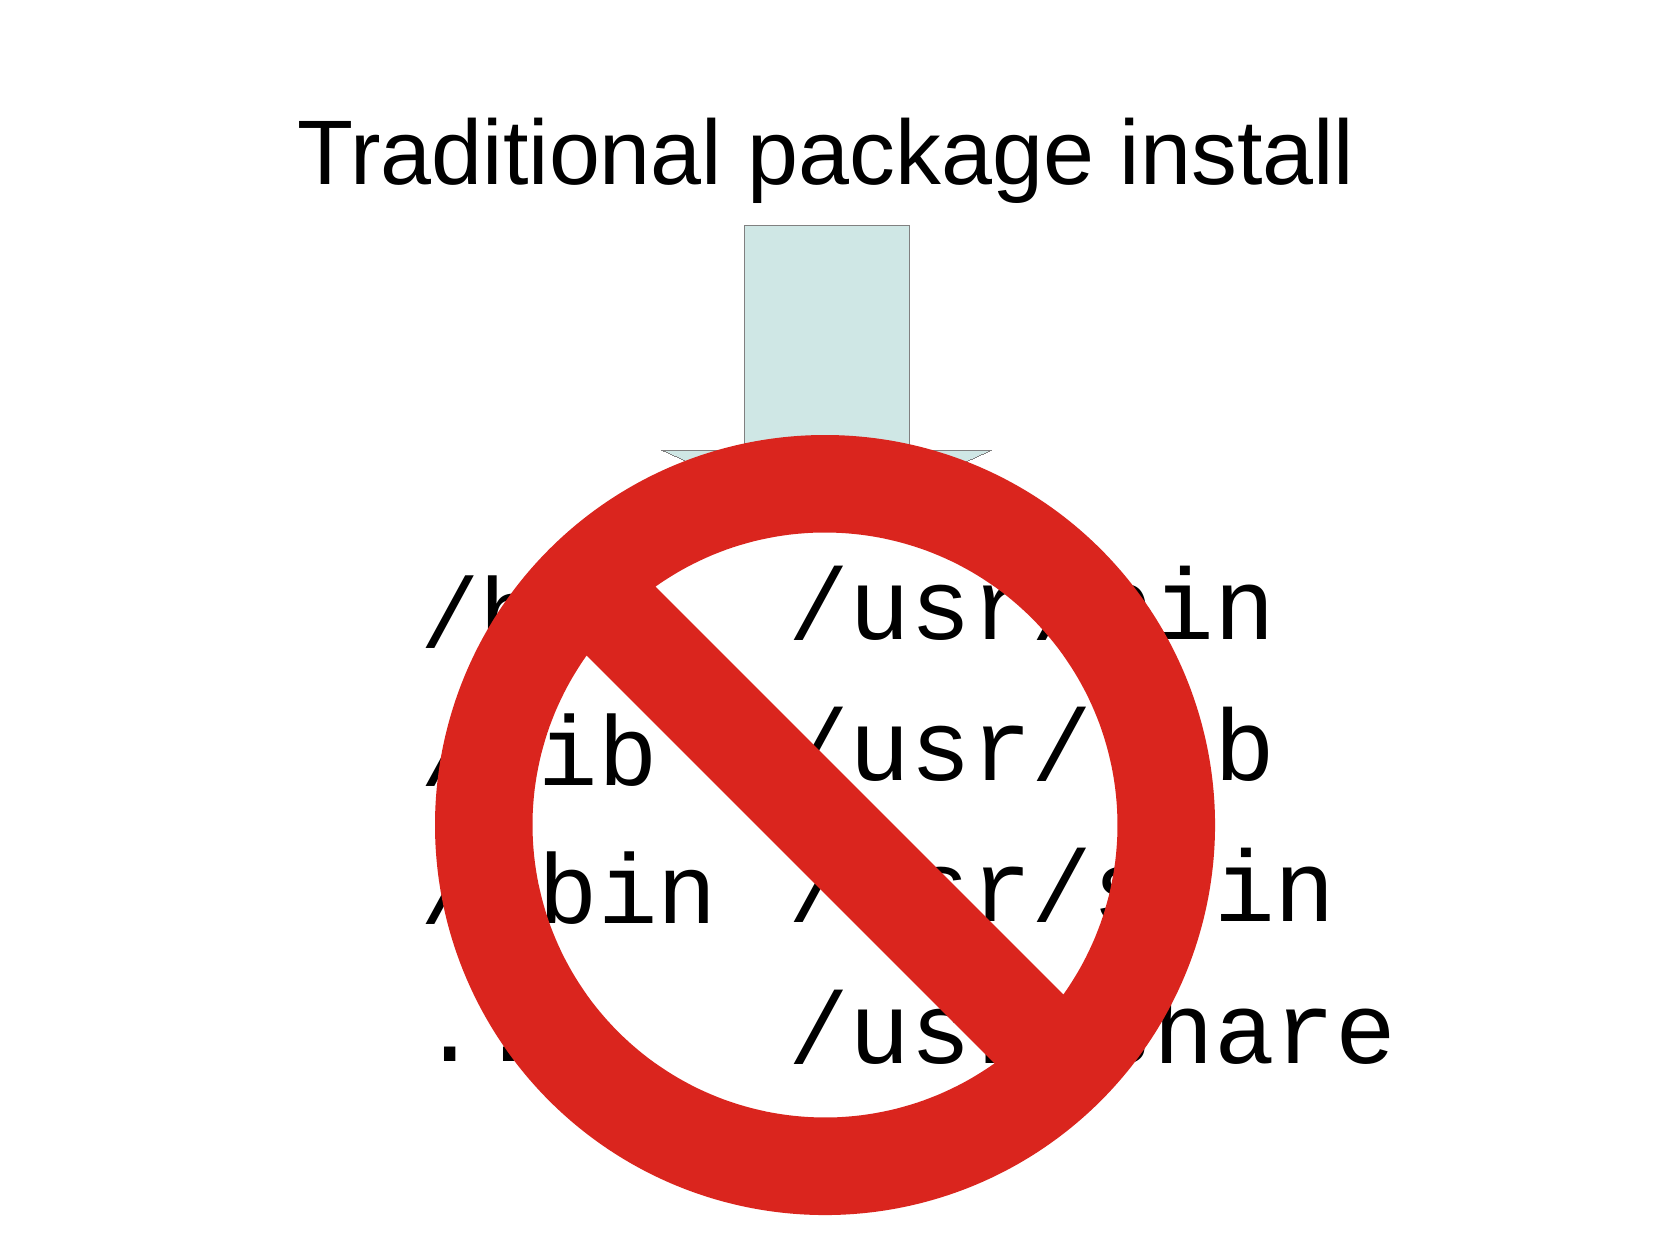

# Traditional package install
/usr/bin
/usr/lib
/usr/sbin
/usr/share
/bin
/lib
/sbin
...